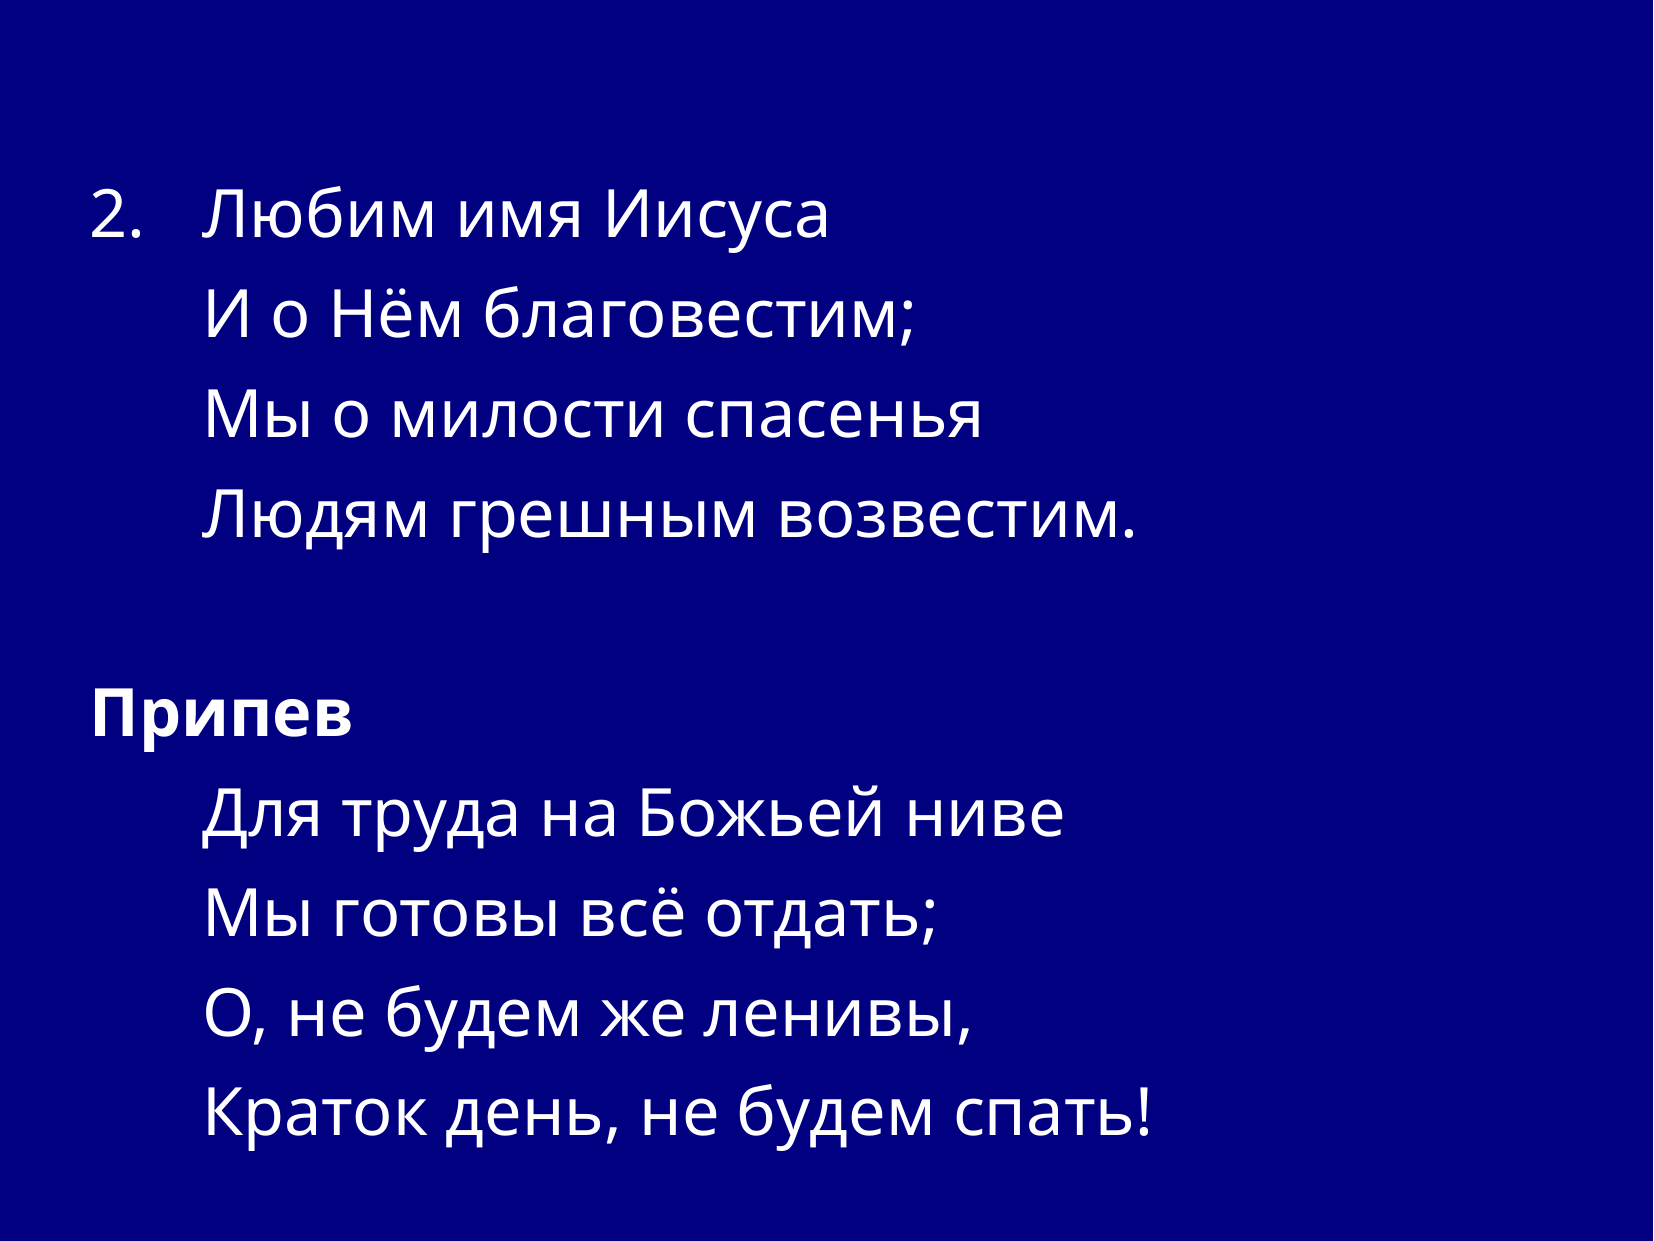

2.	Любим имя Иисуса
	И о Нём благовестим;
	Мы о милости спасенья
	Людям грешным возвестим.
Припев
	Для труда на Божьей ниве
	Мы готовы всё отдать;
	О, не будем же ленивы,
	Краток день, не будем спать!